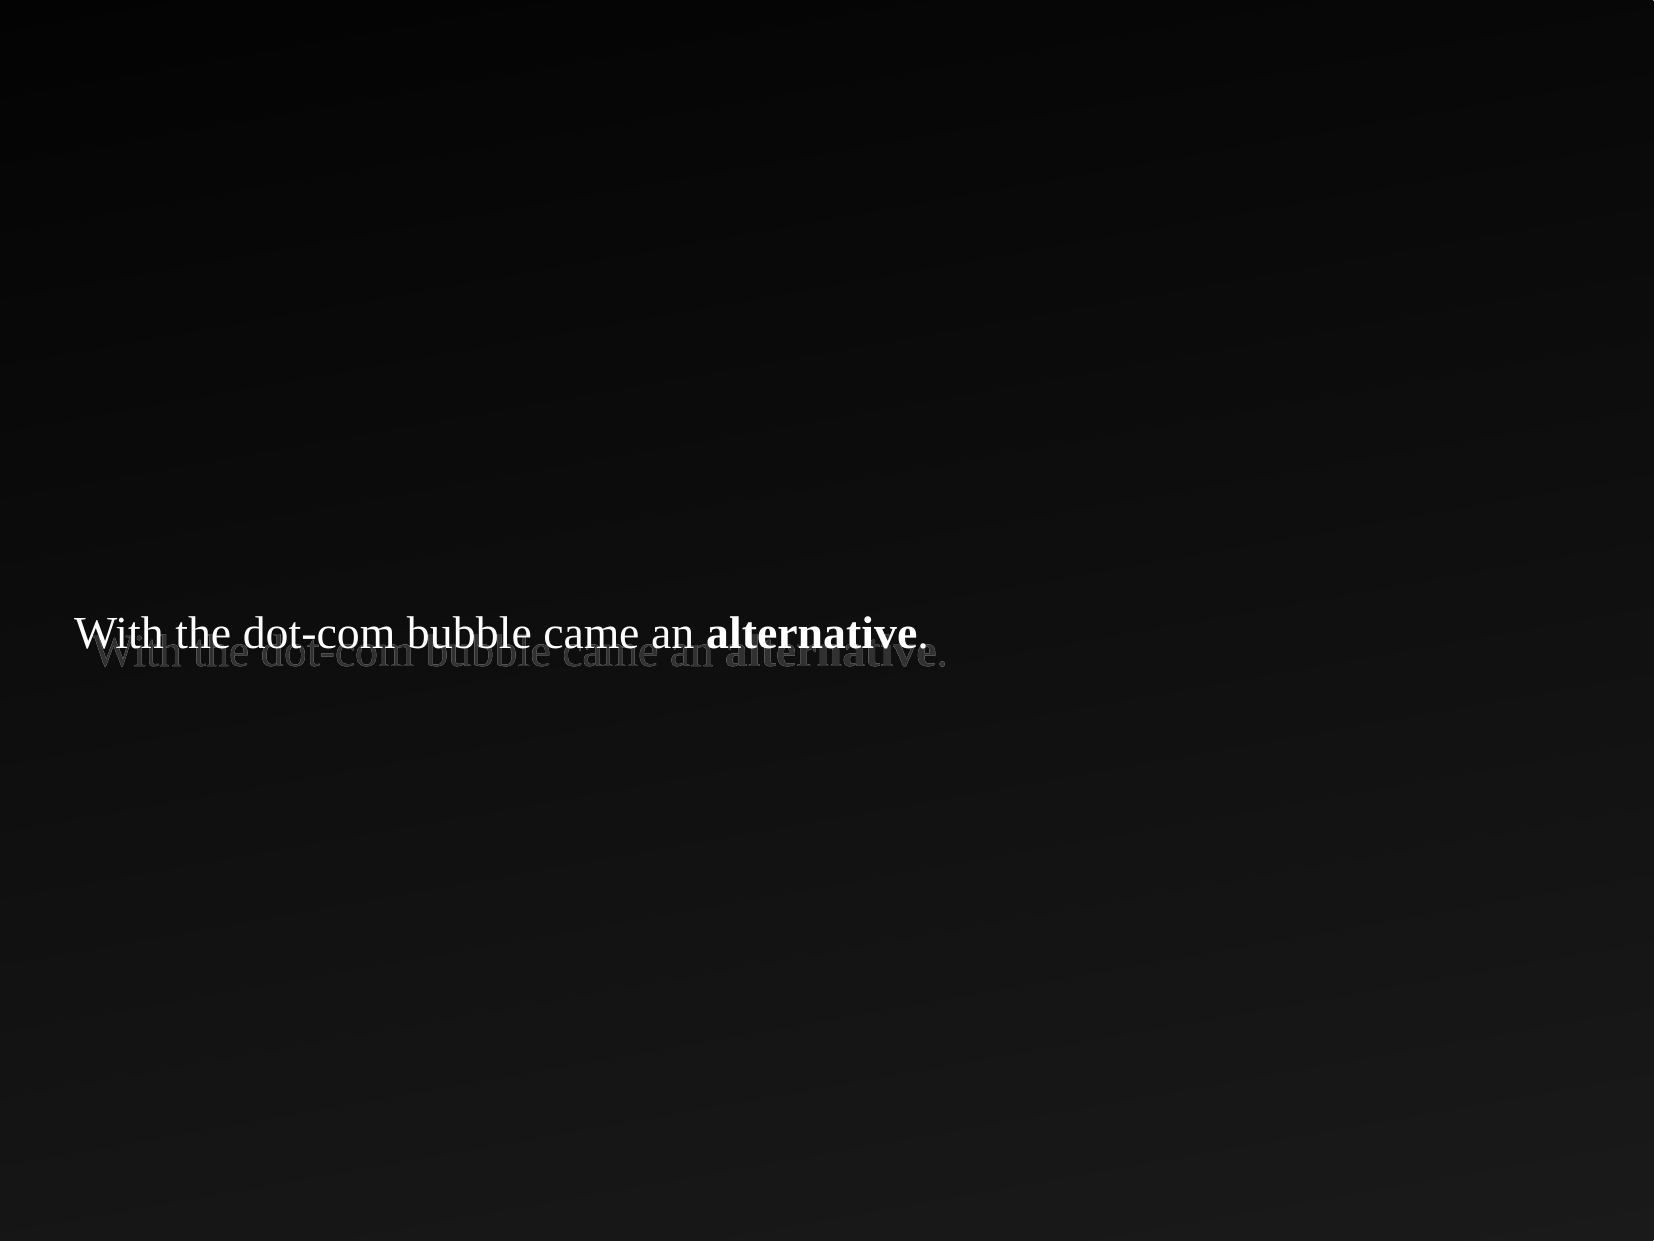

With the dot-com bubble came an alternative.